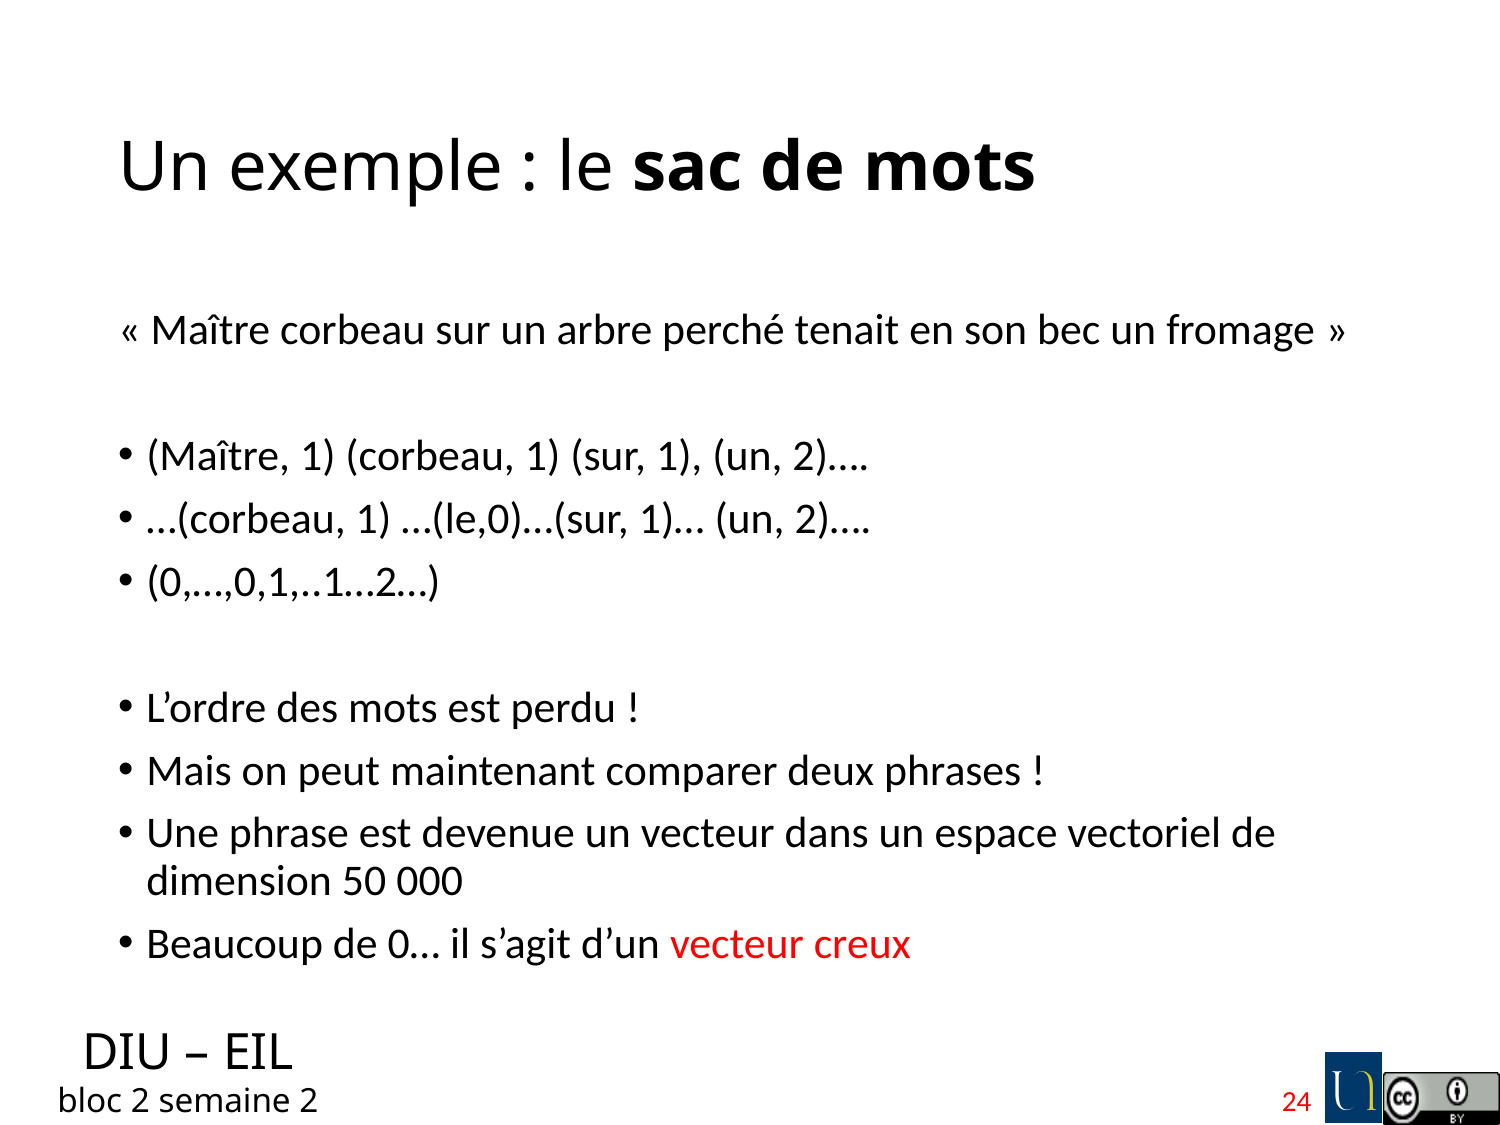

# Un exemple : le sac de mots
« Maître corbeau sur un arbre perché tenait en son bec un fromage »
(Maître, 1) (corbeau, 1) (sur, 1), (un, 2)….
…(corbeau, 1) …(le,0)…(sur, 1)… (un, 2)….
(0,…,0,1,..1…2…)
L’ordre des mots est perdu !
Mais on peut maintenant comparer deux phrases !
Une phrase est devenue un vecteur dans un espace vectoriel de dimension 50 000
Beaucoup de 0… il s’agit d’un vecteur creux